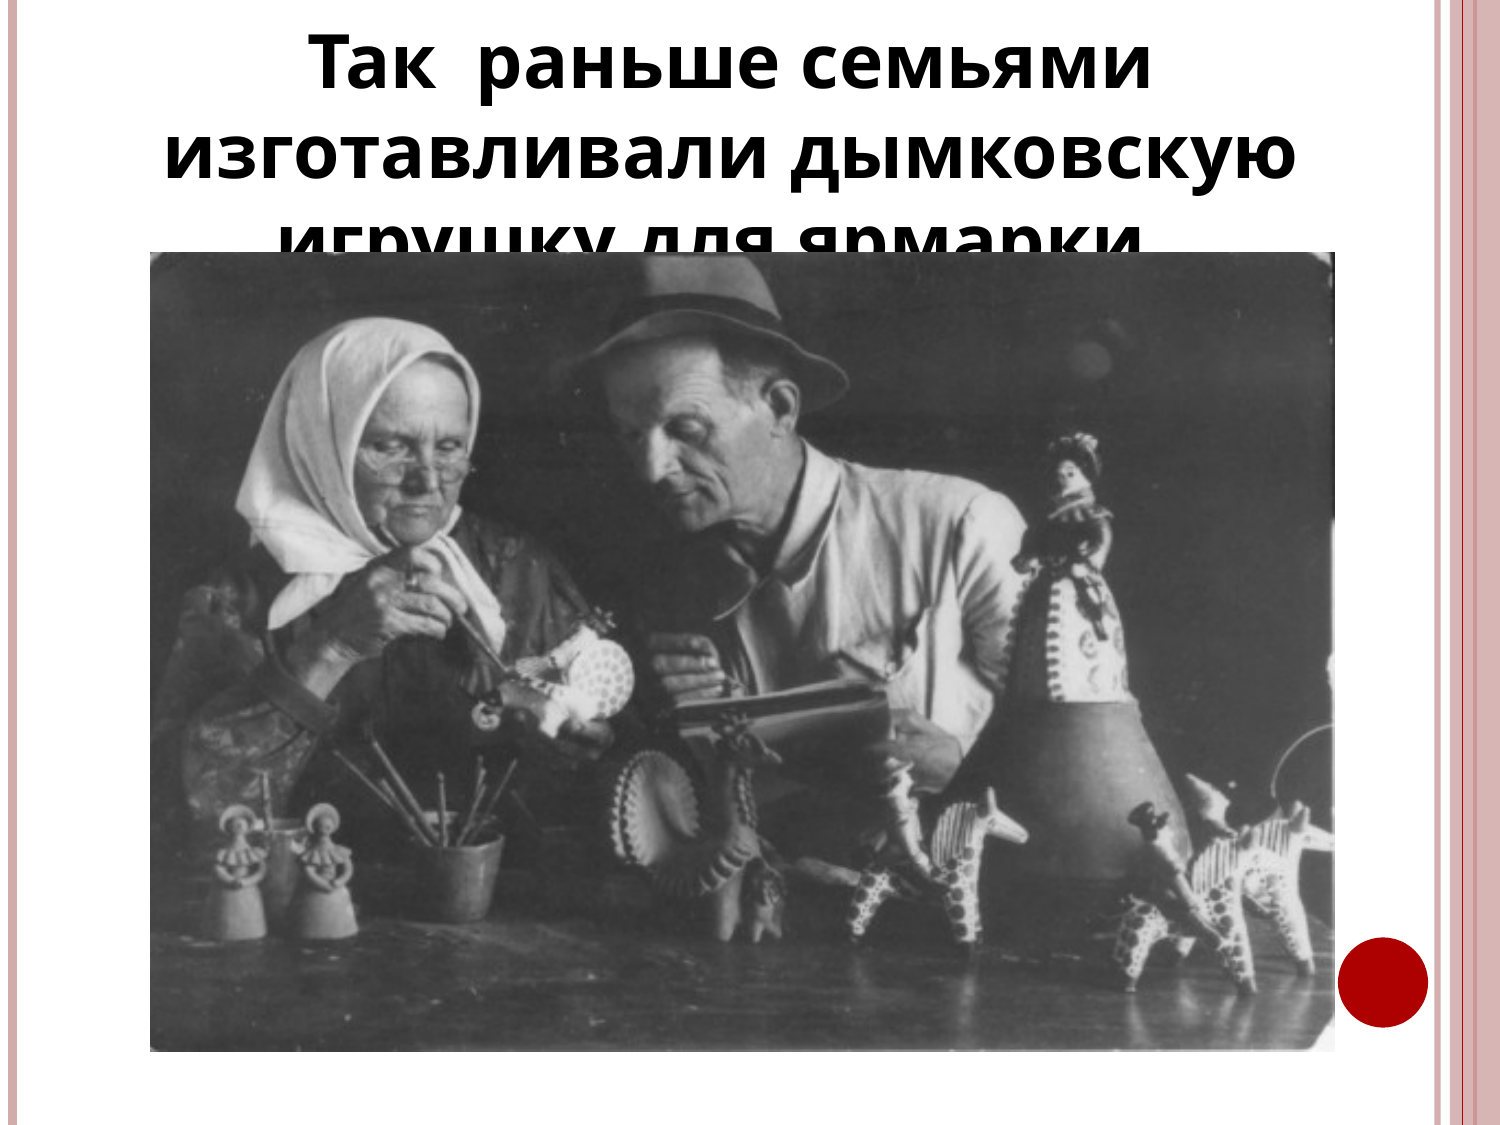

Так раньше семьями изготавливали дымковскую игрушку для ярмарки.